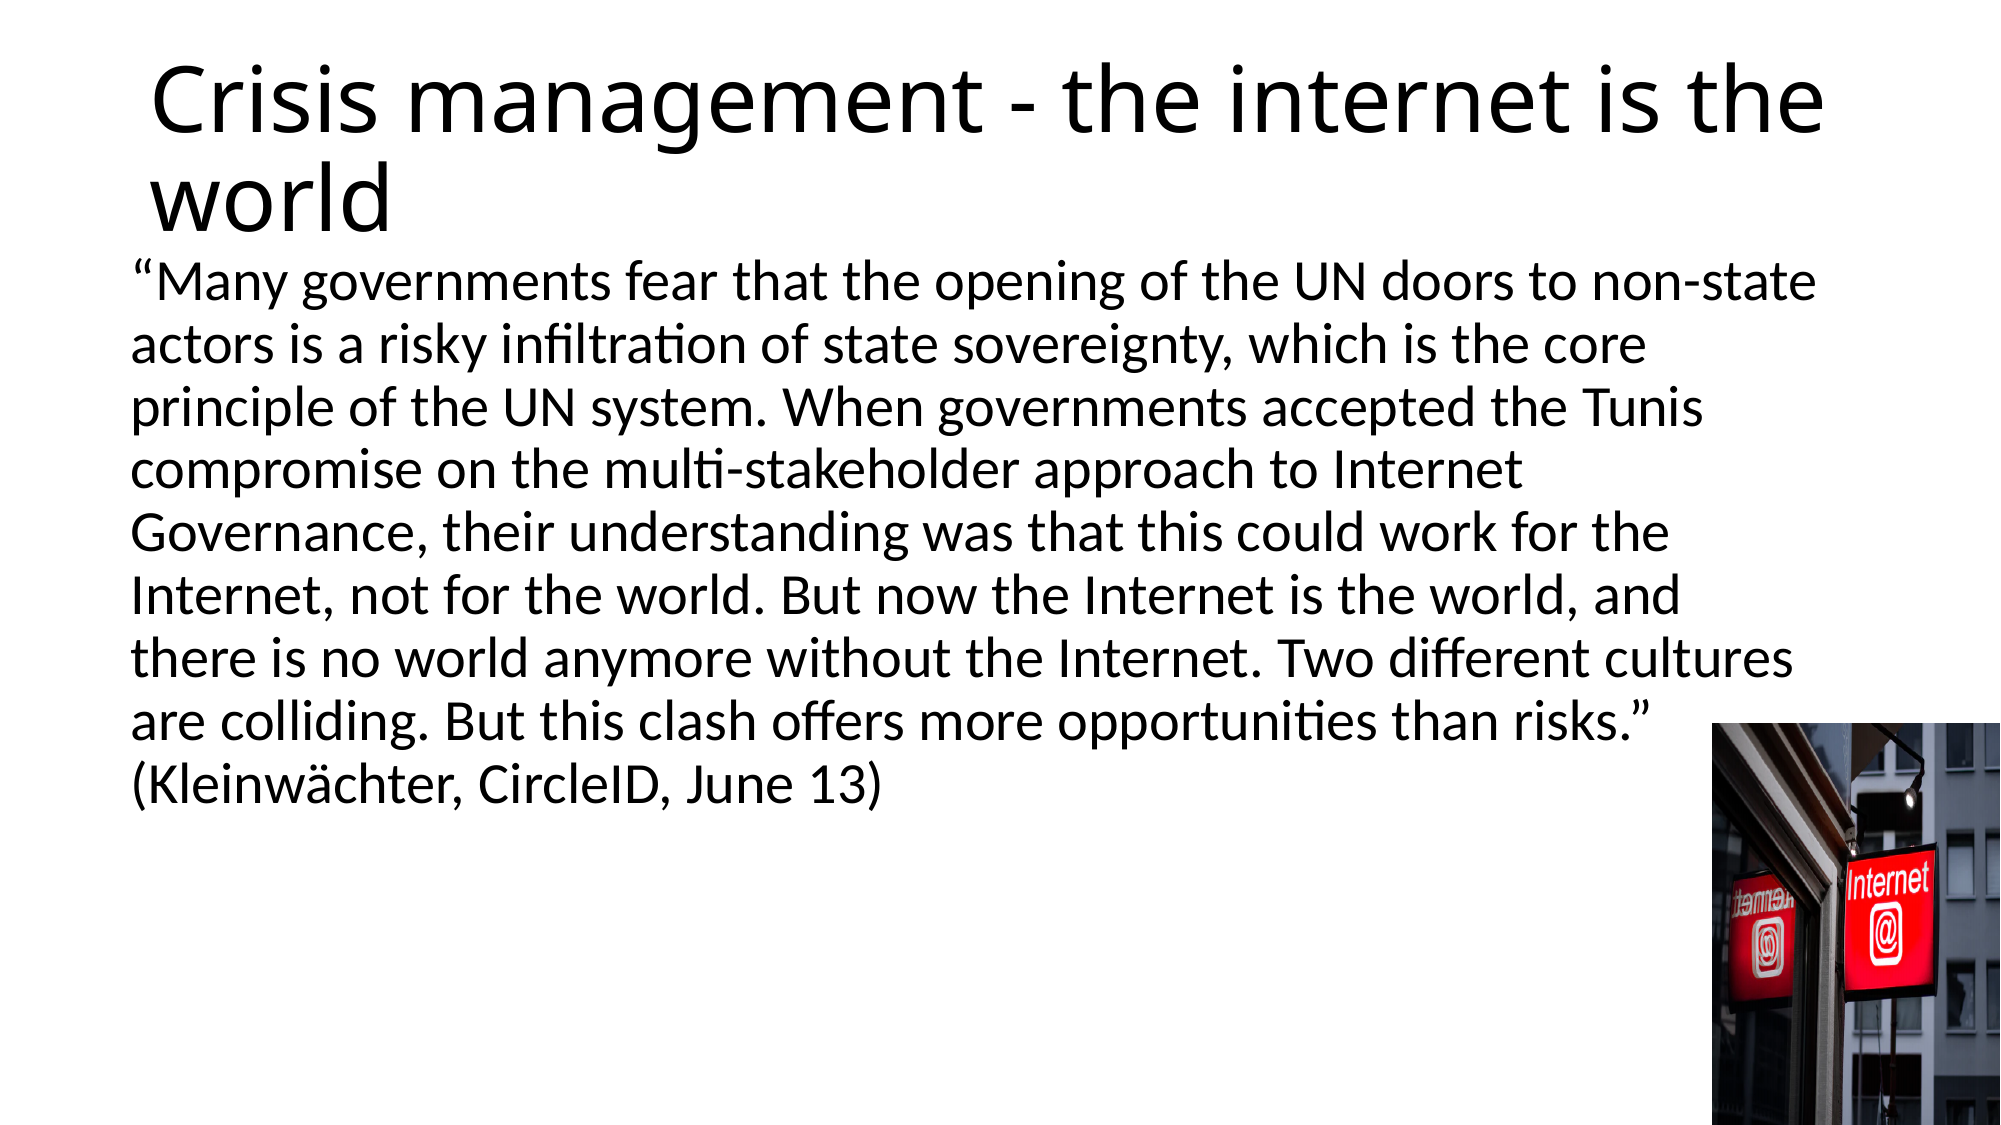

# Crisis management - the internet is the world
“Many governments fear that the opening of the UN doors to non-state actors is a risky infiltration of state sovereignty, which is the core principle of the UN system. When governments accepted the Tunis compromise on the multi-stakeholder approach to Internet Governance, their understanding was that this could work for the Internet, not for the world. But now the Internet is the world, and there is no world anymore without the Internet. Two different cultures are colliding. But this clash offers more opportunities than risks.” (Kleinwächter, CircleID, June 13)